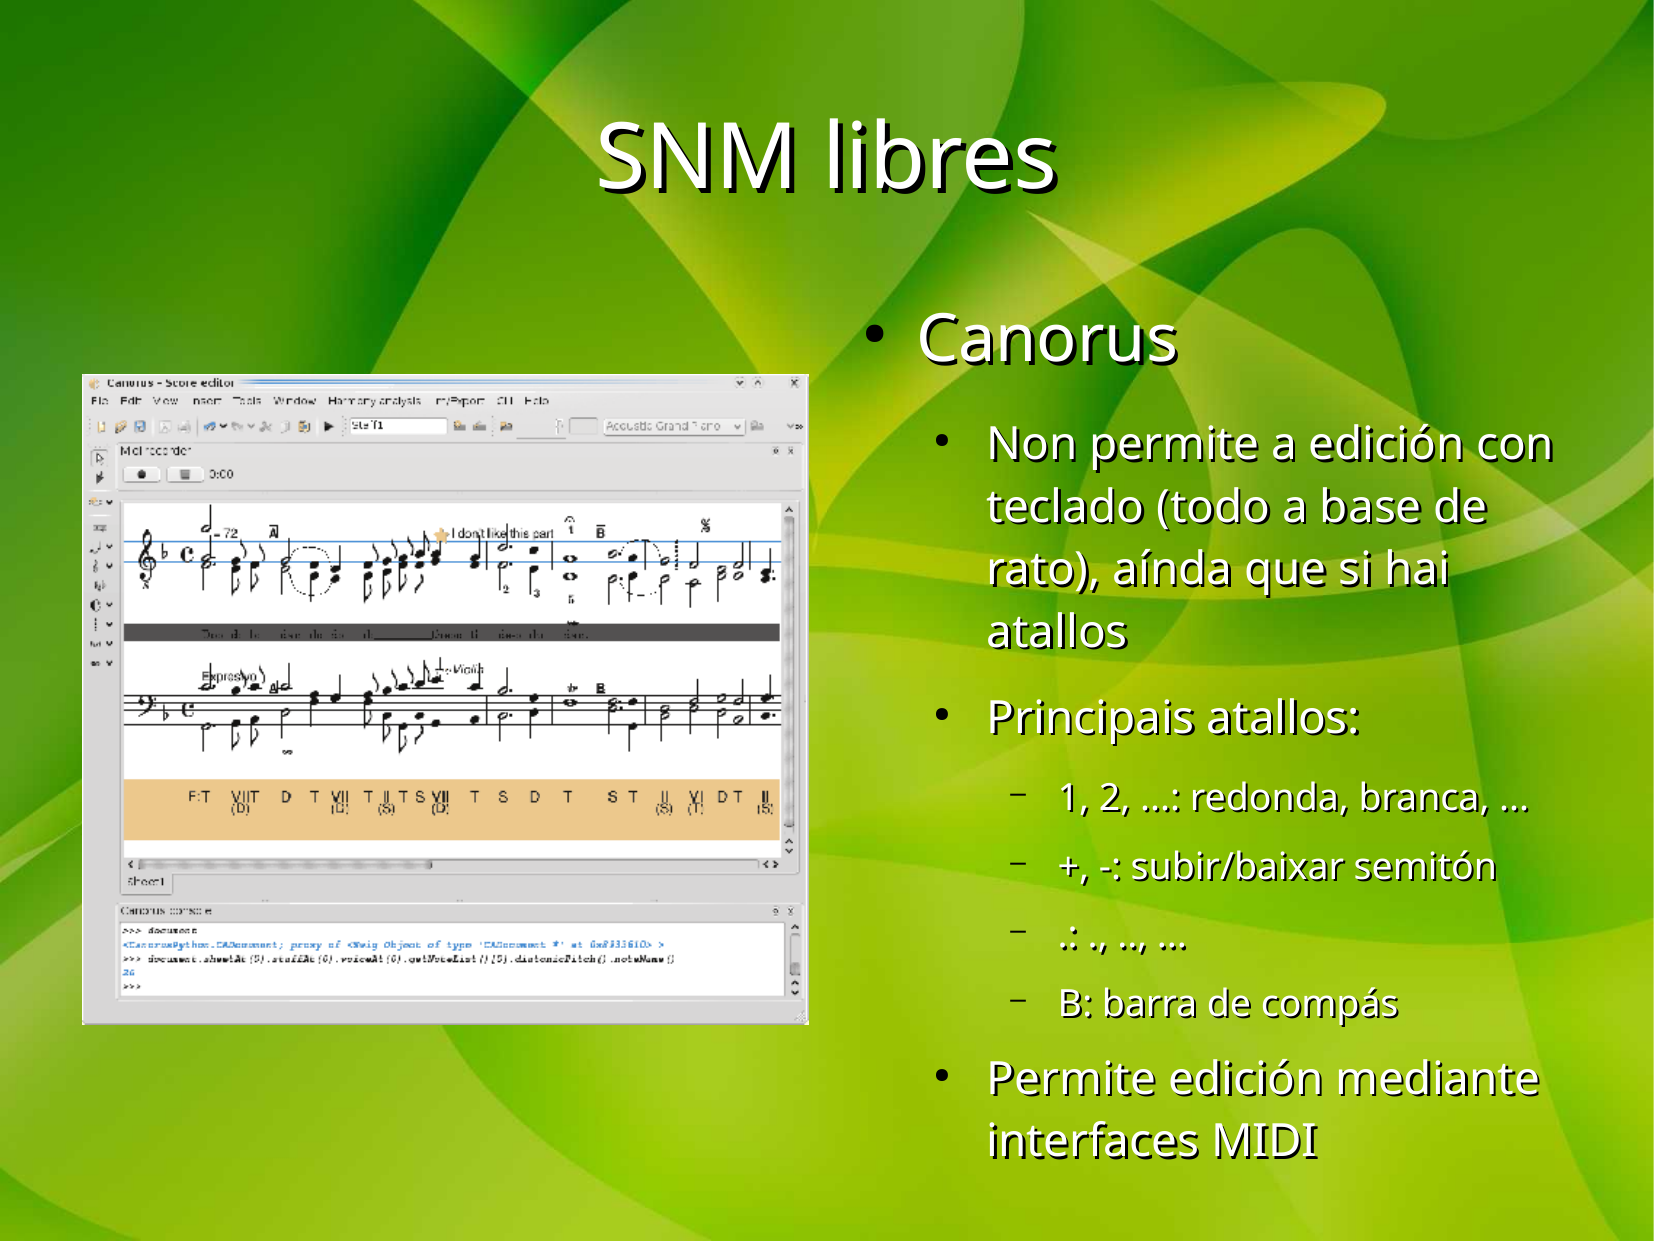

# SNM libres
Canorus
Non permite a edición con teclado (todo a base de rato), aínda que si hai atallos
Principais atallos:
1, 2, ...: redonda, branca, ...
+, -: subir/baixar semitón
.: ., .., ...
B: barra de compás
Permite edición mediante interfaces MIDI